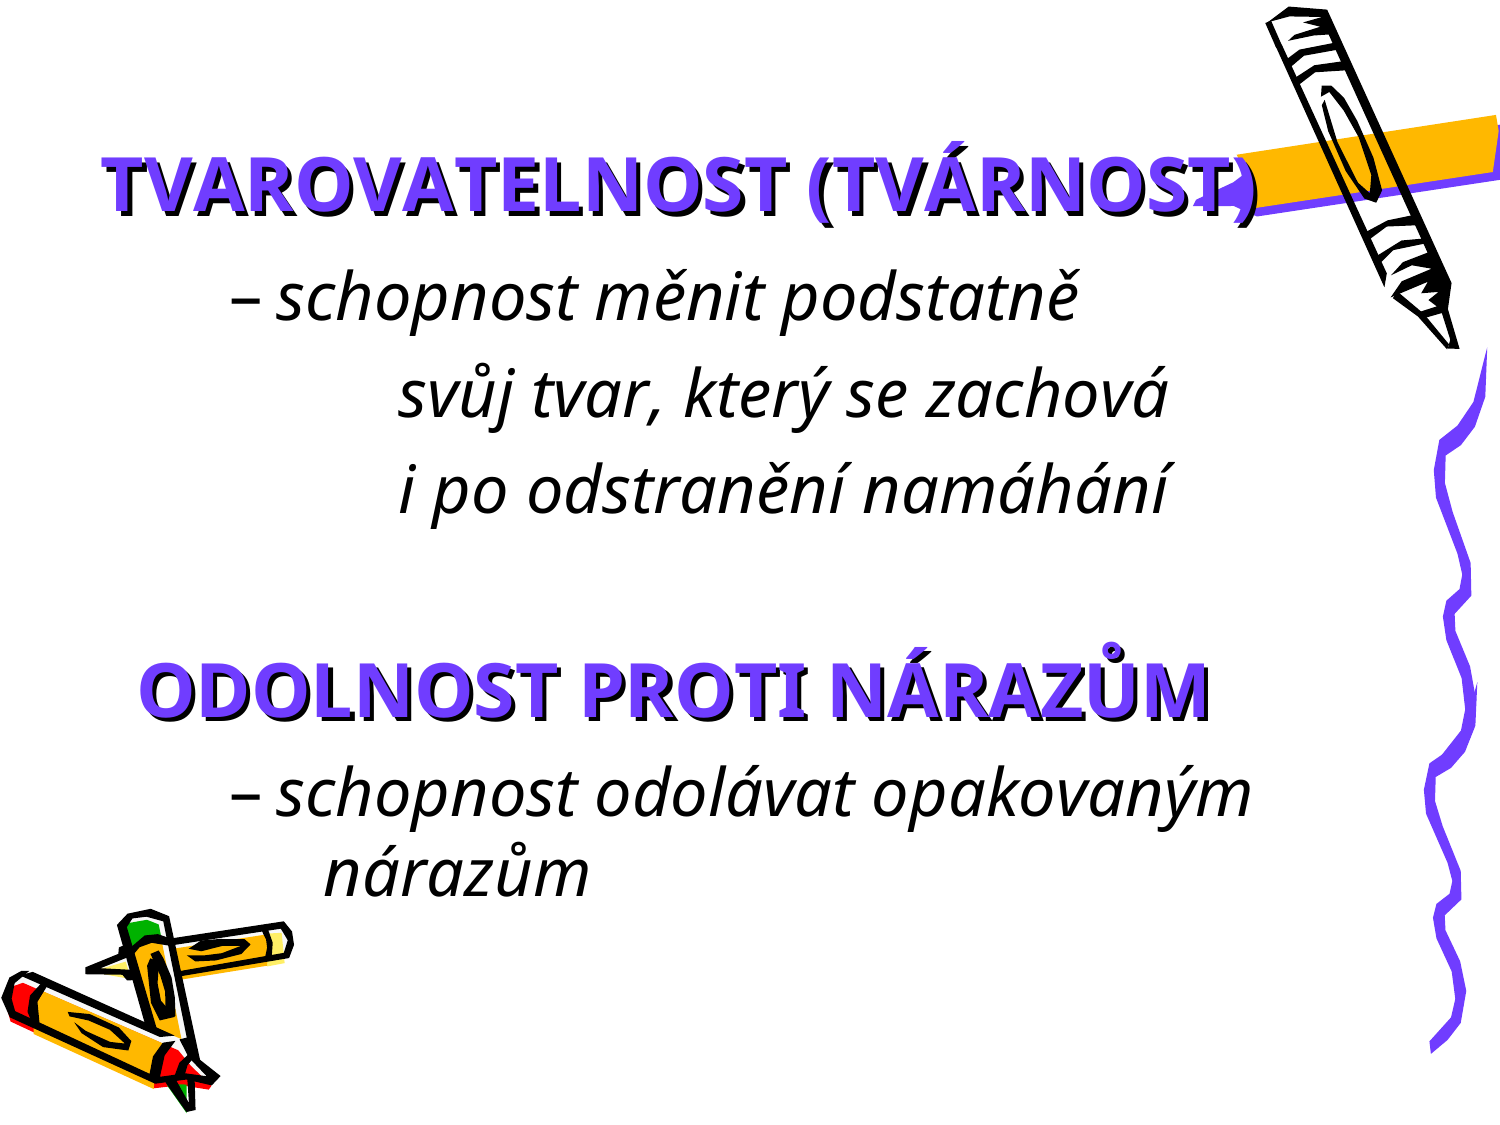

# TVAROVATELNOST (TVÁRNOST)
schopnost měnit podstatně
	svůj tvar, který se zachová
	i po odstranění namáhání
ODOLNOST PROTI NÁRAZŮM
schopnost odolávat opakovaným nárazům